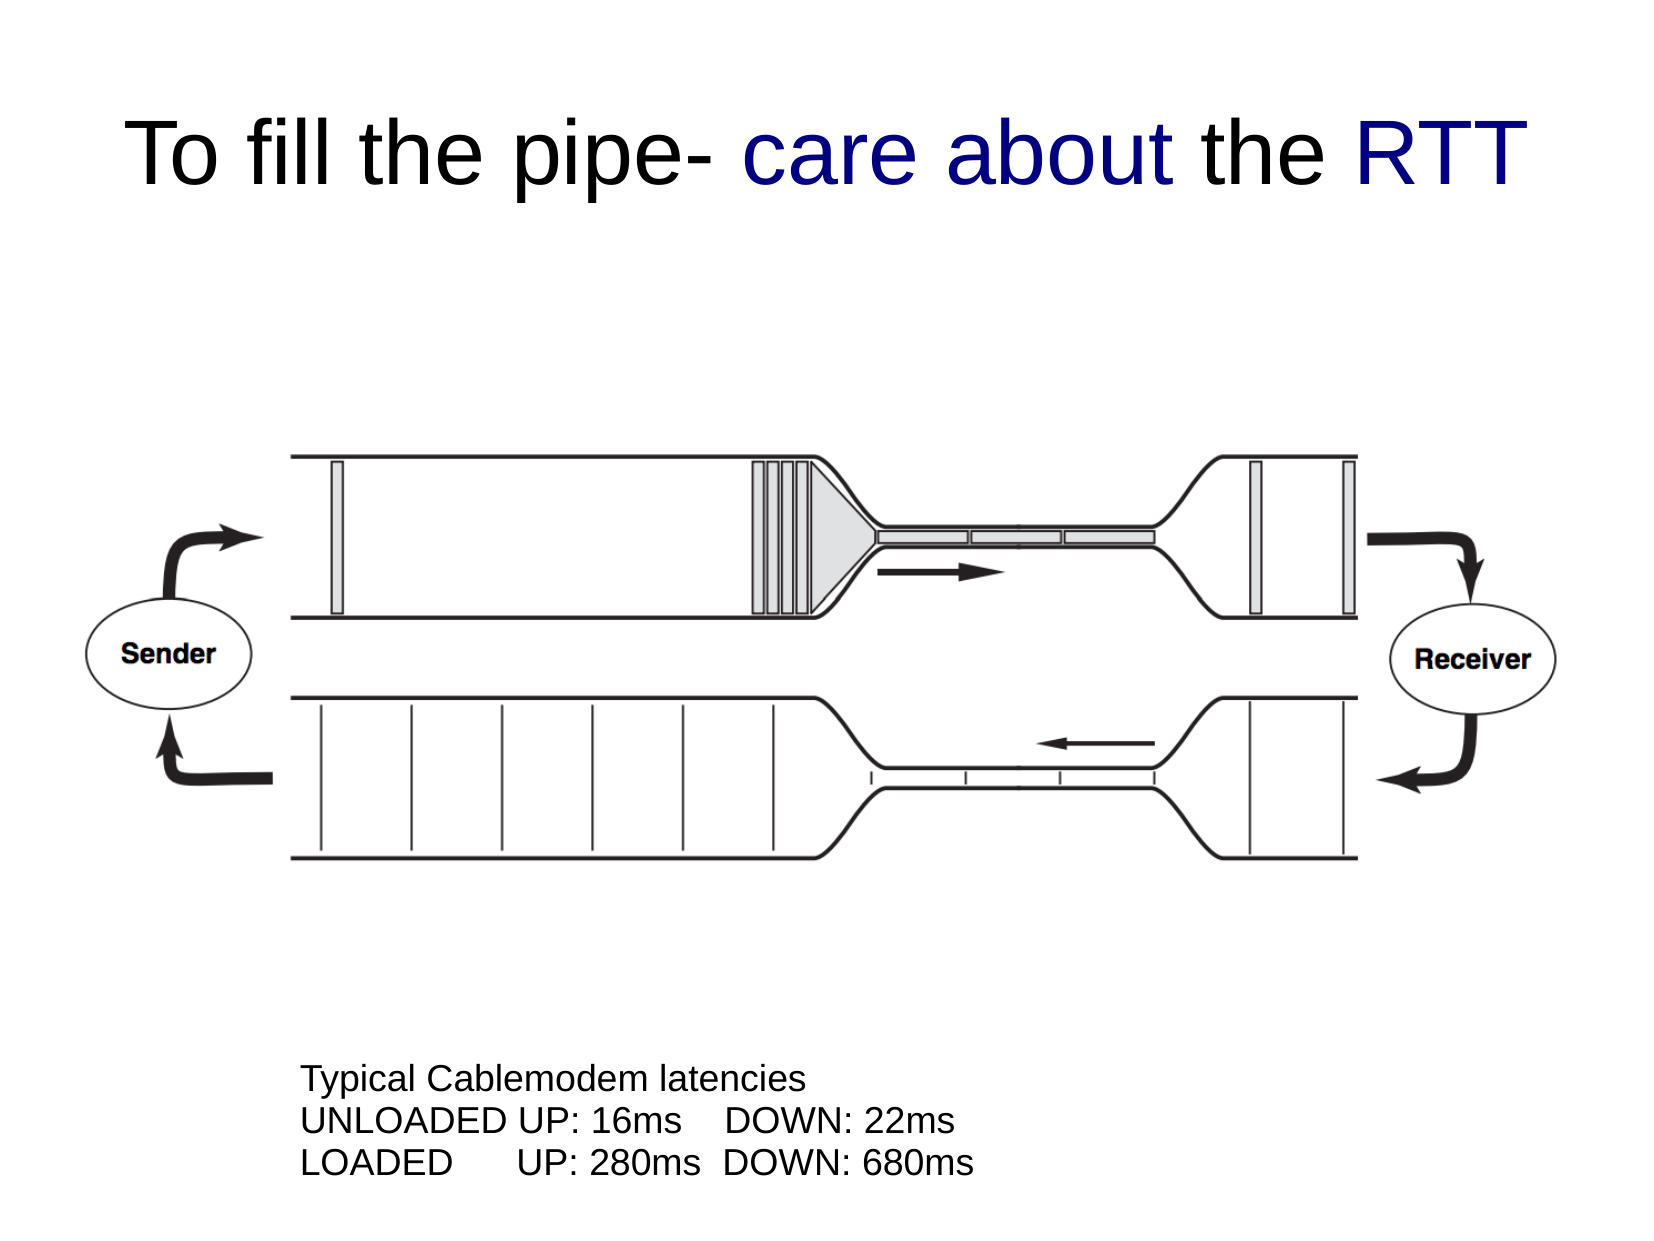

# To fill the pipe- care about the RTT
Typical Cablemodem latencies
UNLOADED UP: 16ms DOWN: 22ms
LOADED UP: 280ms DOWN: 680ms